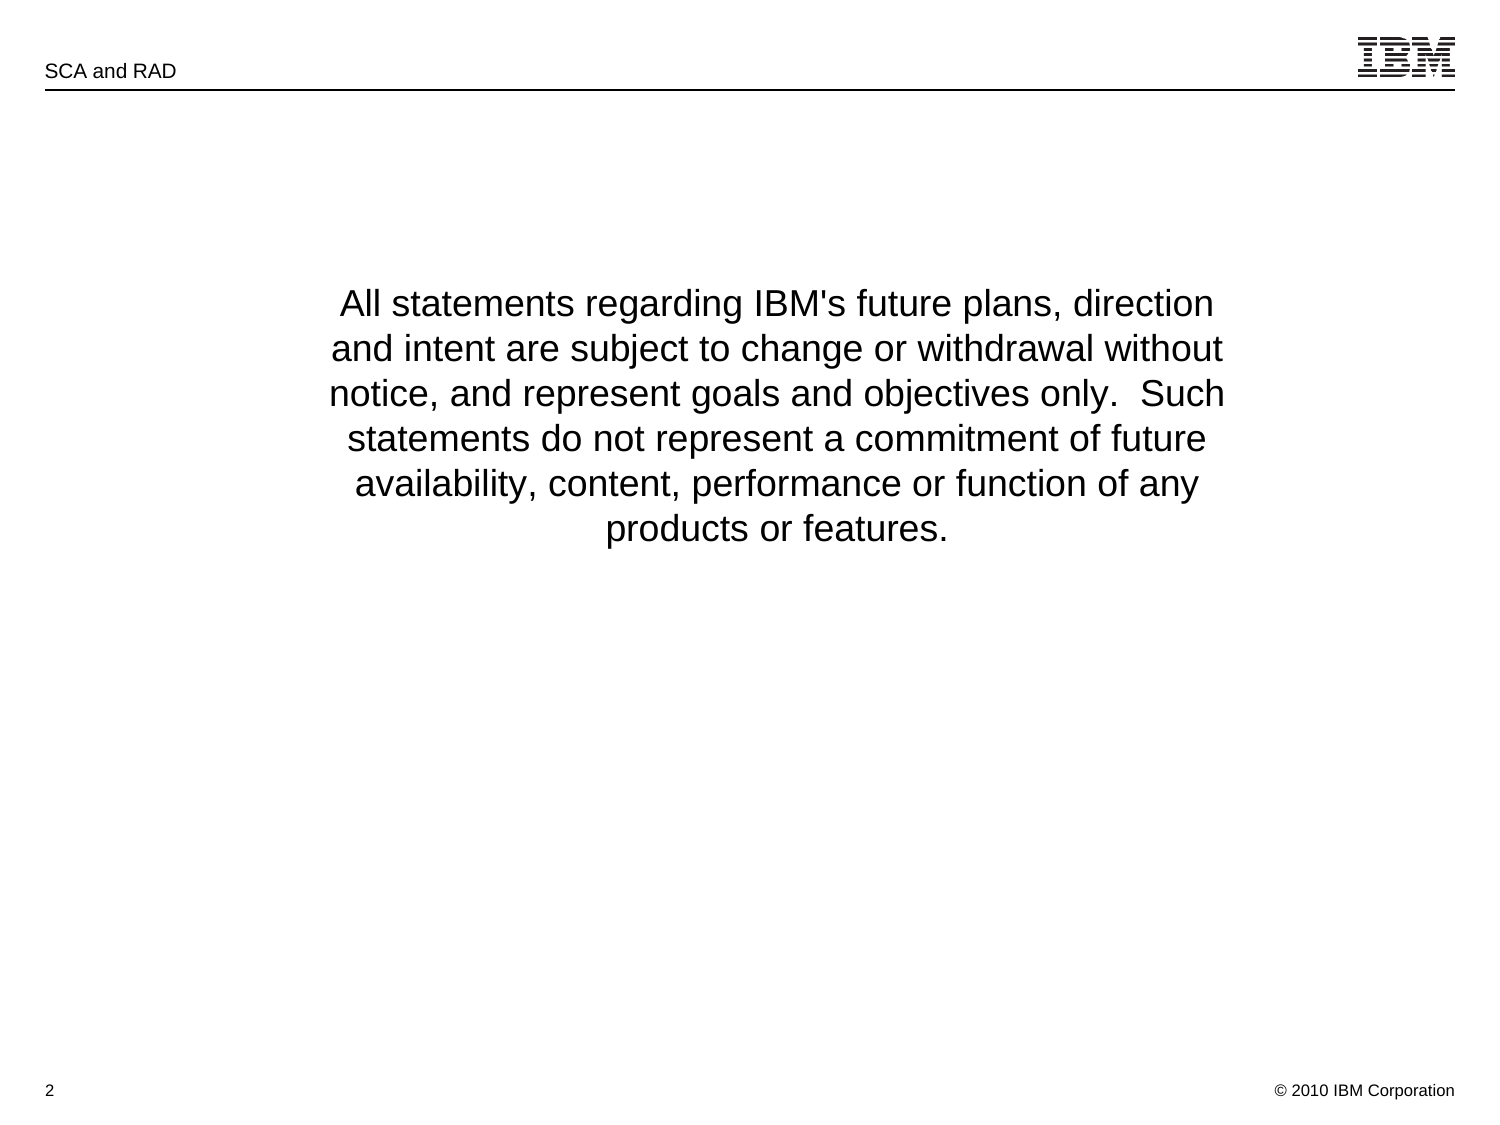

All statements regarding IBM's future plans, direction and intent are subject to change or withdrawal without notice, and represent goals and objectives only.  Such statements do not represent a commitment of future availability, content, performance or function of any products or features.
2